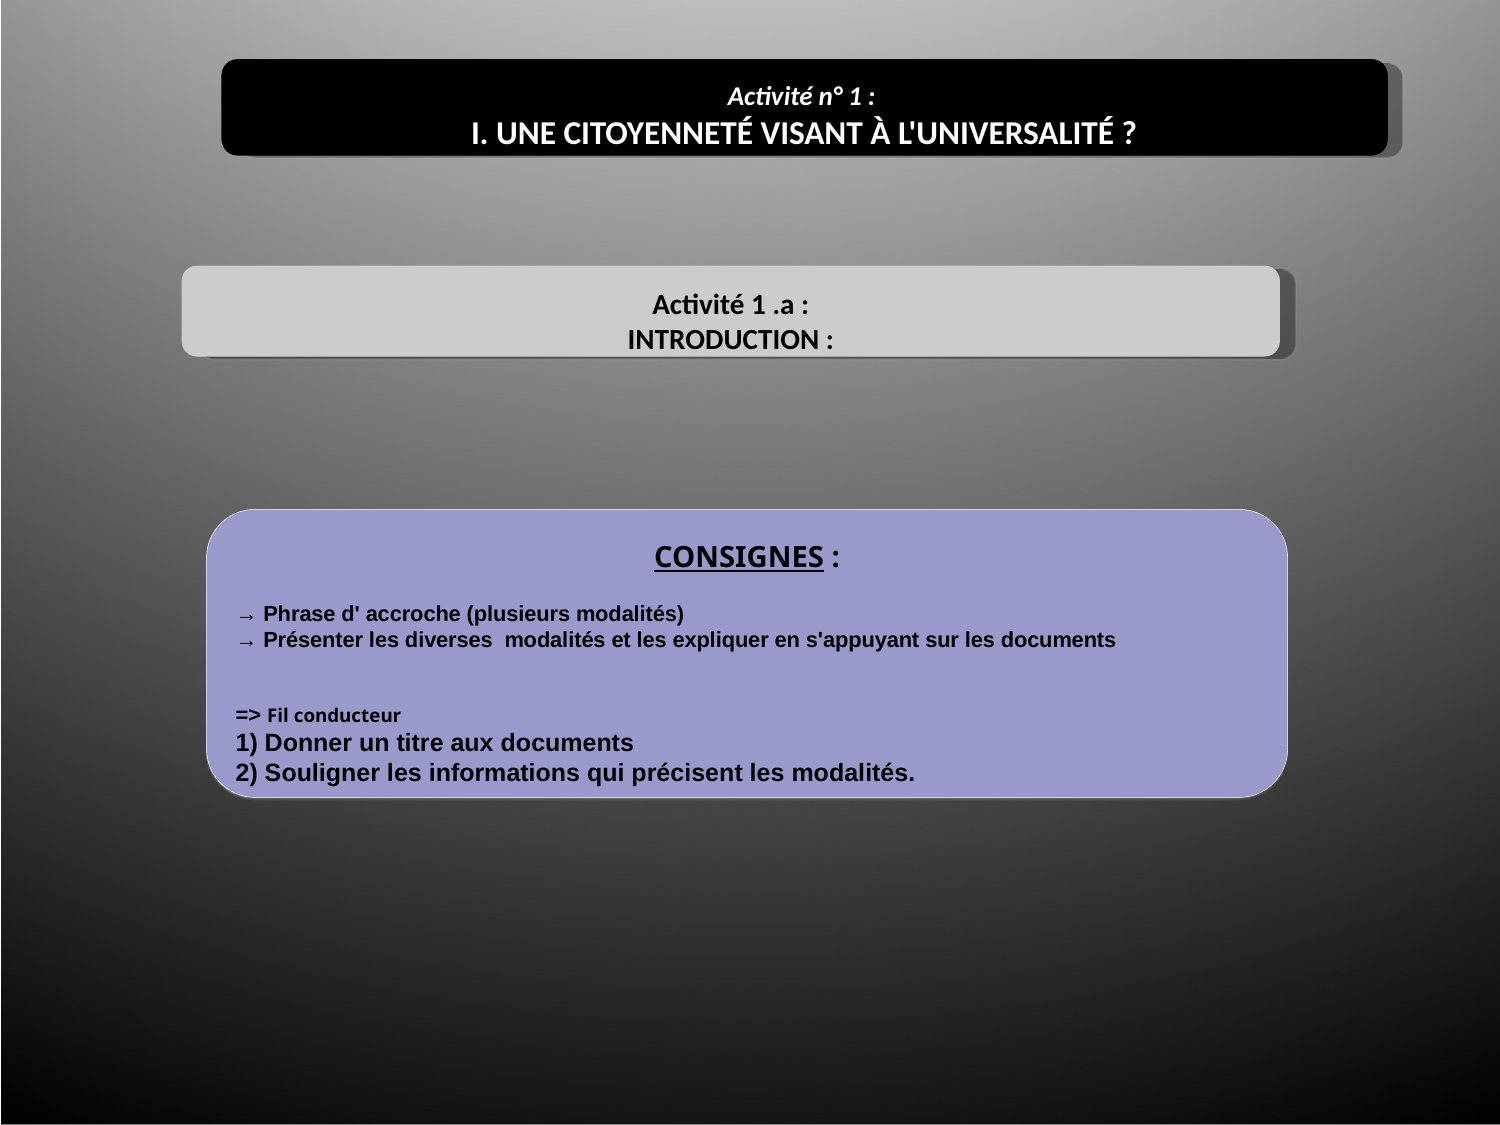

Activité n° 1 :
I. UNE CITOYENNETÉ VISANT À L'UNIVERSALITÉ ?
Activité 1 .a :
INTRODUCTION :
CONSIGNES :
→ Phrase d' accroche (plusieurs modalités)
→ Présenter les diverses modalités et les expliquer en s'appuyant sur les documents
=> Fil conducteur
1) Donner un titre aux documents
2) Souligner les informations qui précisent les modalités.